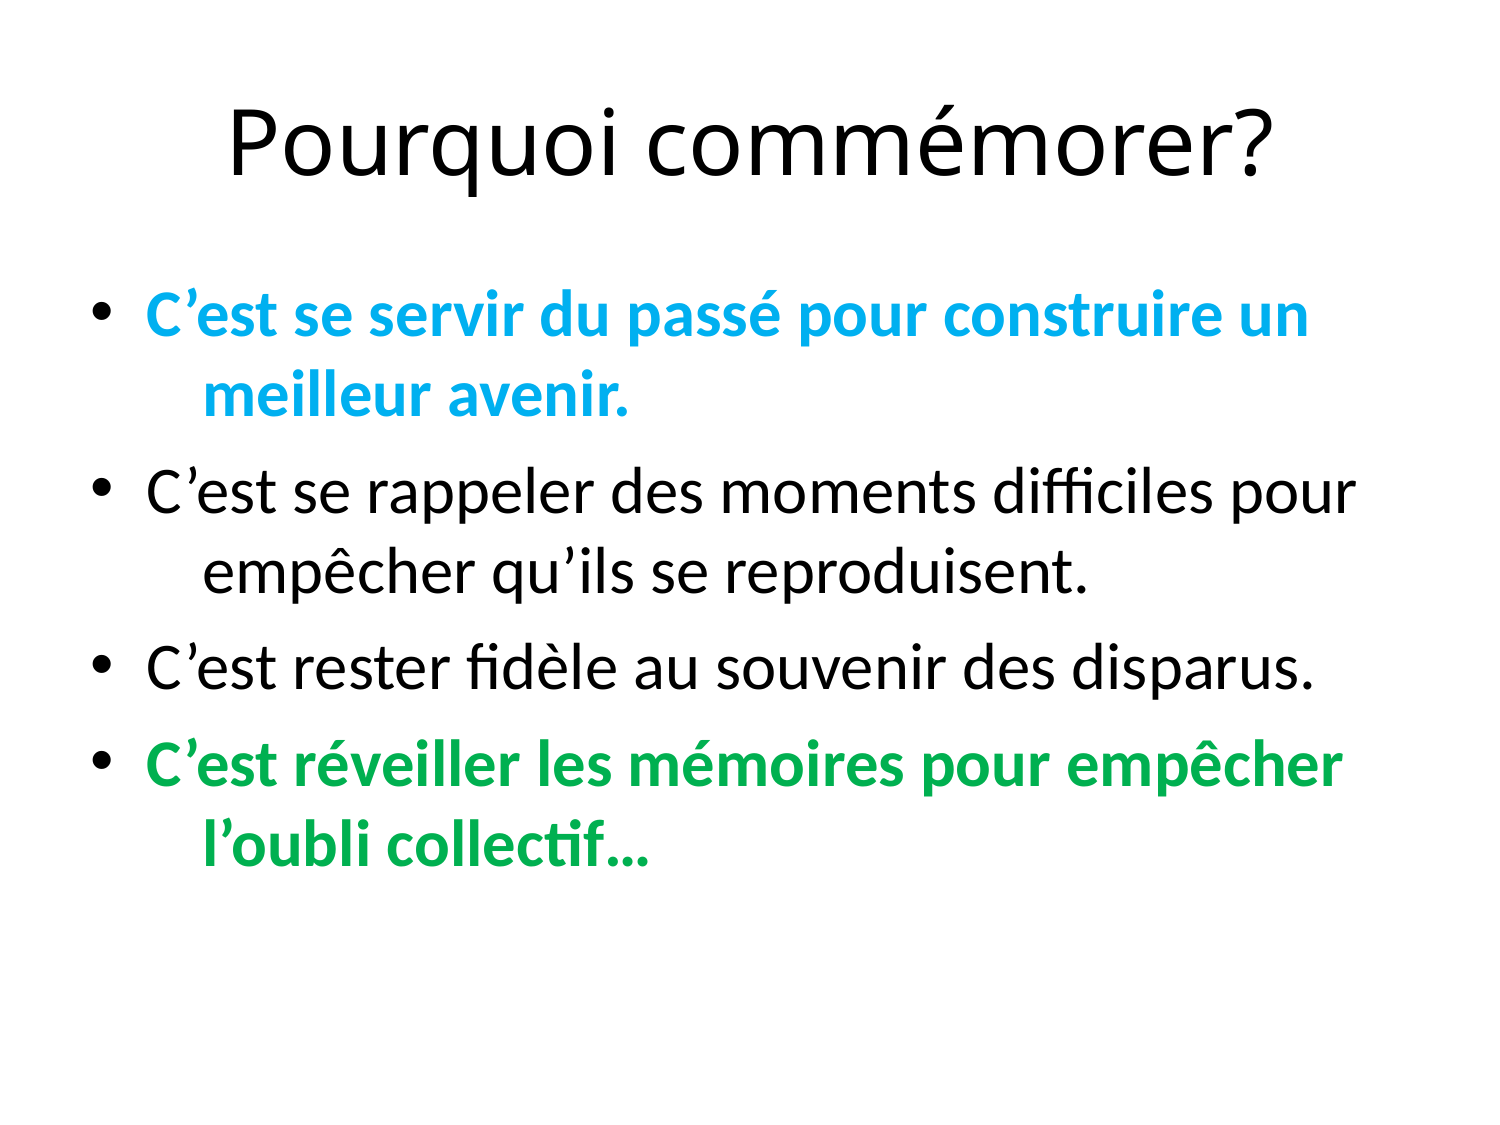

# Pourquoi commémorer?
C’est se servir du passé pour construire un meilleur avenir.
C’est se rappeler des moments difficiles pour empêcher qu’ils se reproduisent.
C’est rester fidèle au souvenir des disparus.
C’est réveiller les mémoires pour empêcher l’oubli collectif…